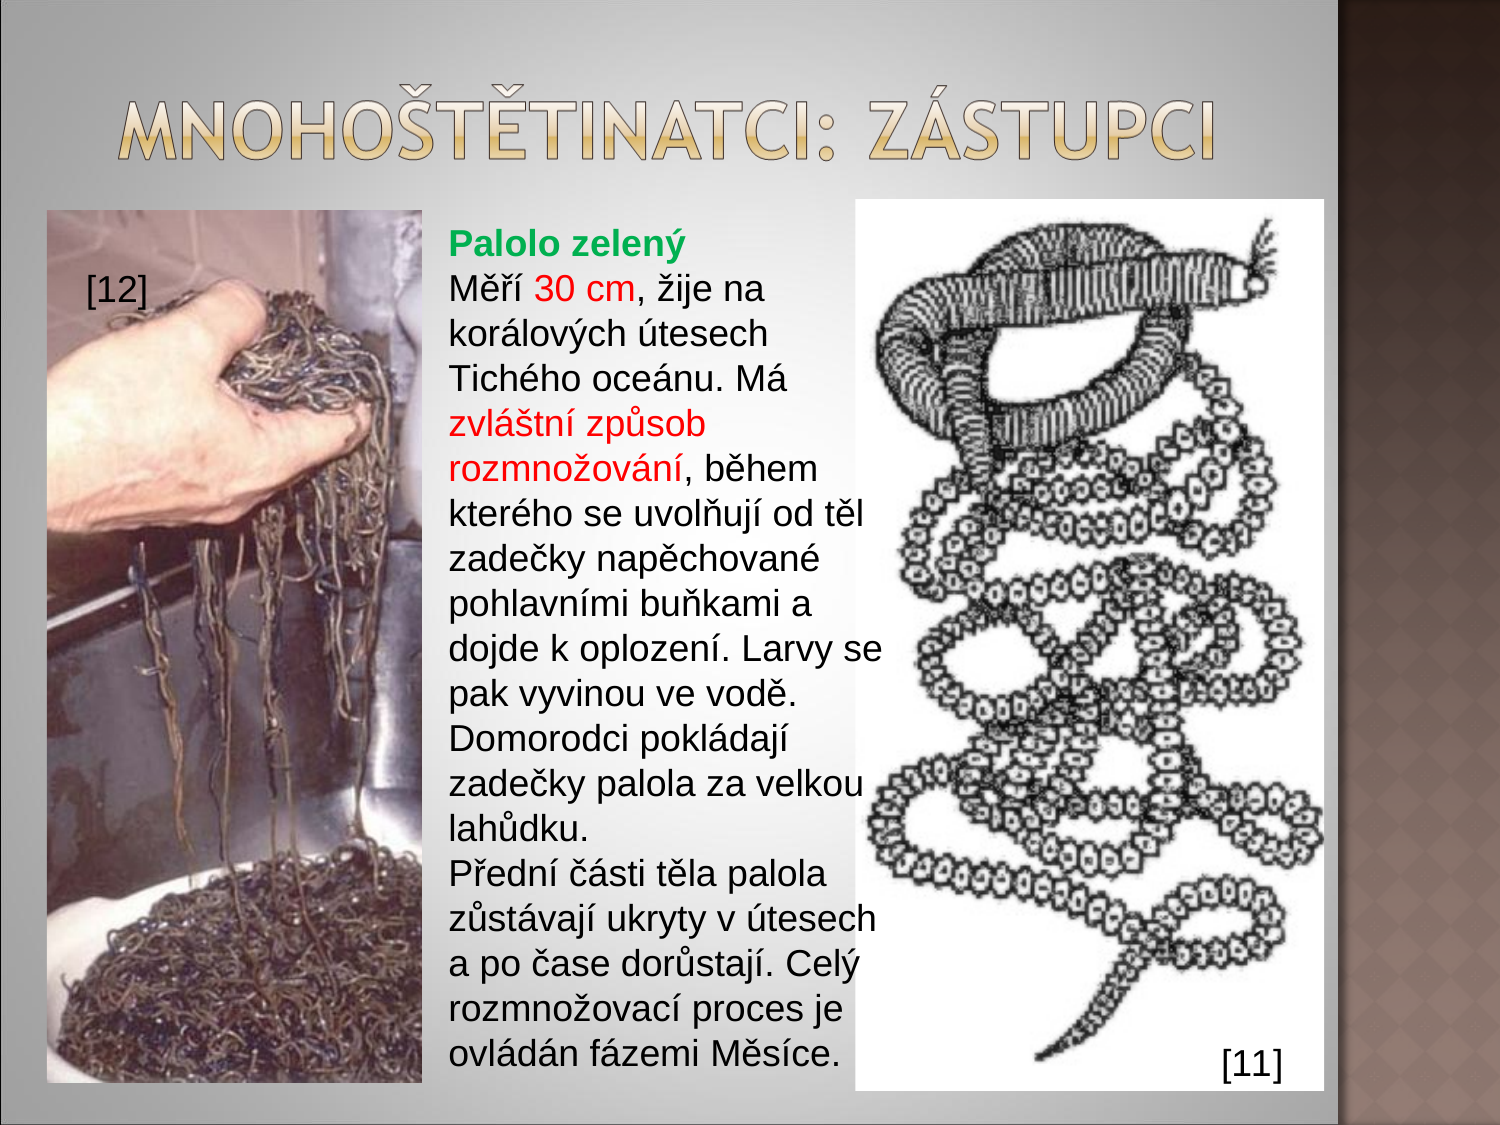

Palolo zelený
Měří 30 cm, žije na korálových útesech Tichého oceánu. Má zvláštní způsob rozmnožování, během
kterého se uvolňují od těl zadečky napěchované
pohlavními buňkami a dojde k oplození. Larvy se pak vyvinou ve vodě. Domorodci pokládají zadečky palola za velkou lahůdku.
Přední části těla palola zůstávají ukryty v útesech a po čase dorůstají. Celý rozmnožovací proces je ovládán fázemi Měsíce.
[12]
[11]